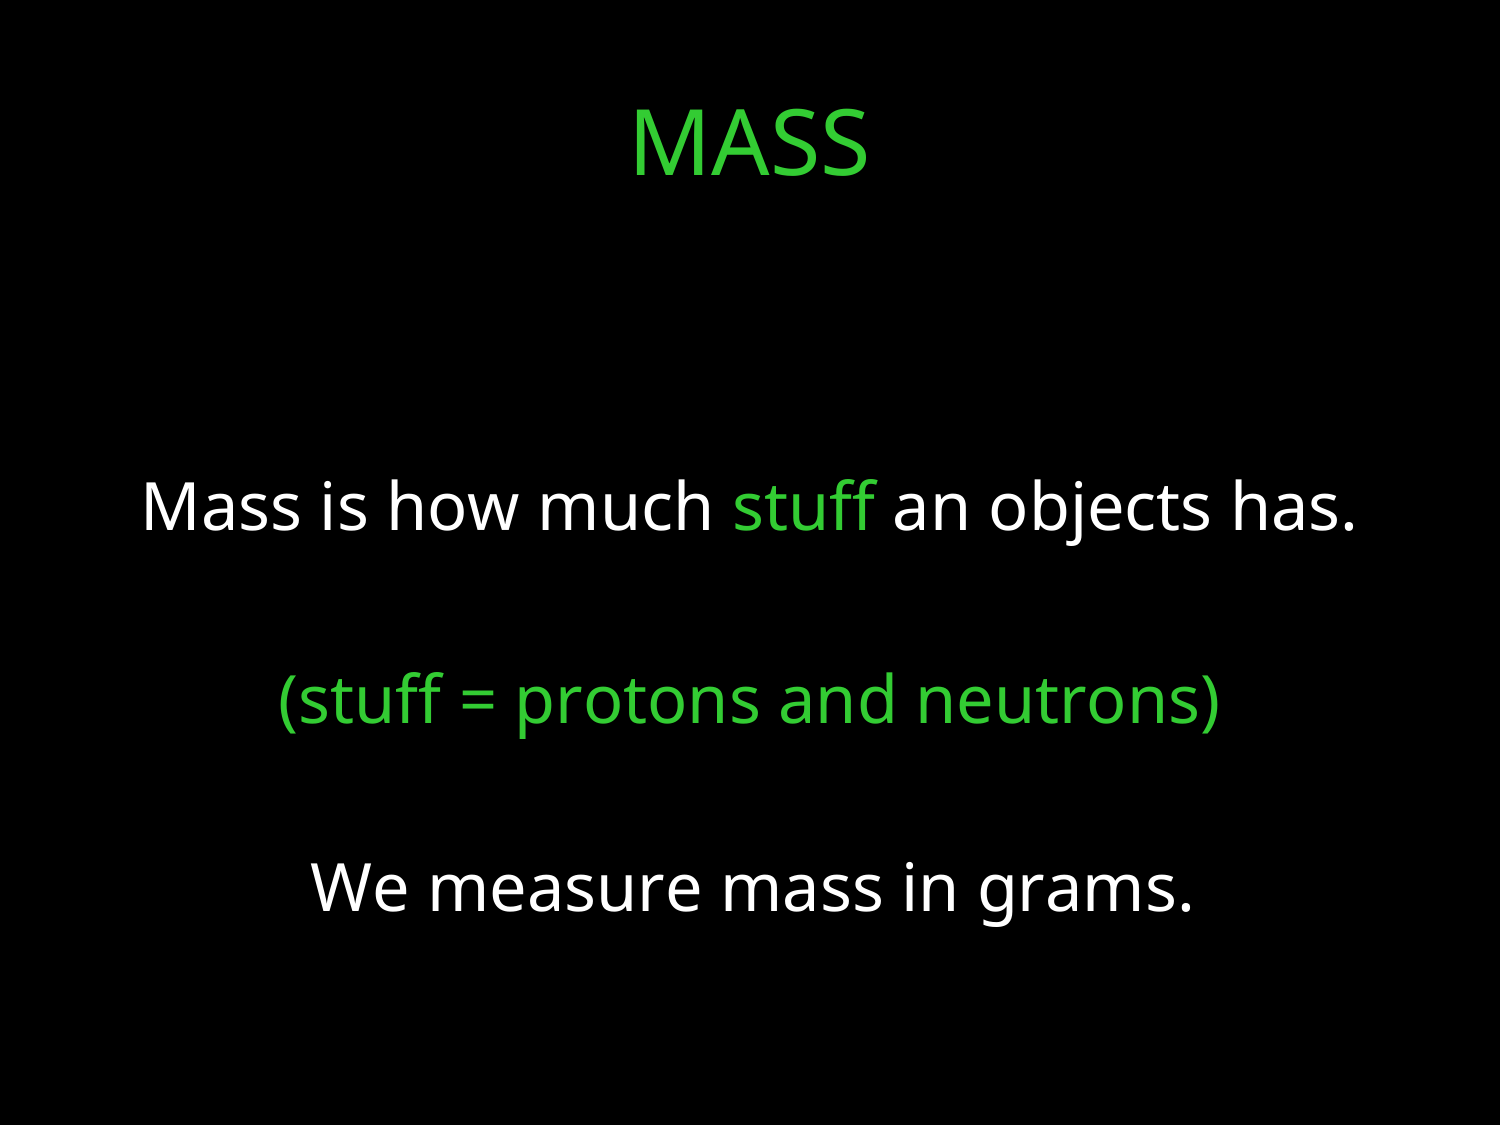

# MASS
Mass is how much stuff an objects has.
(stuff = protons and neutrons)
We measure mass in grams.